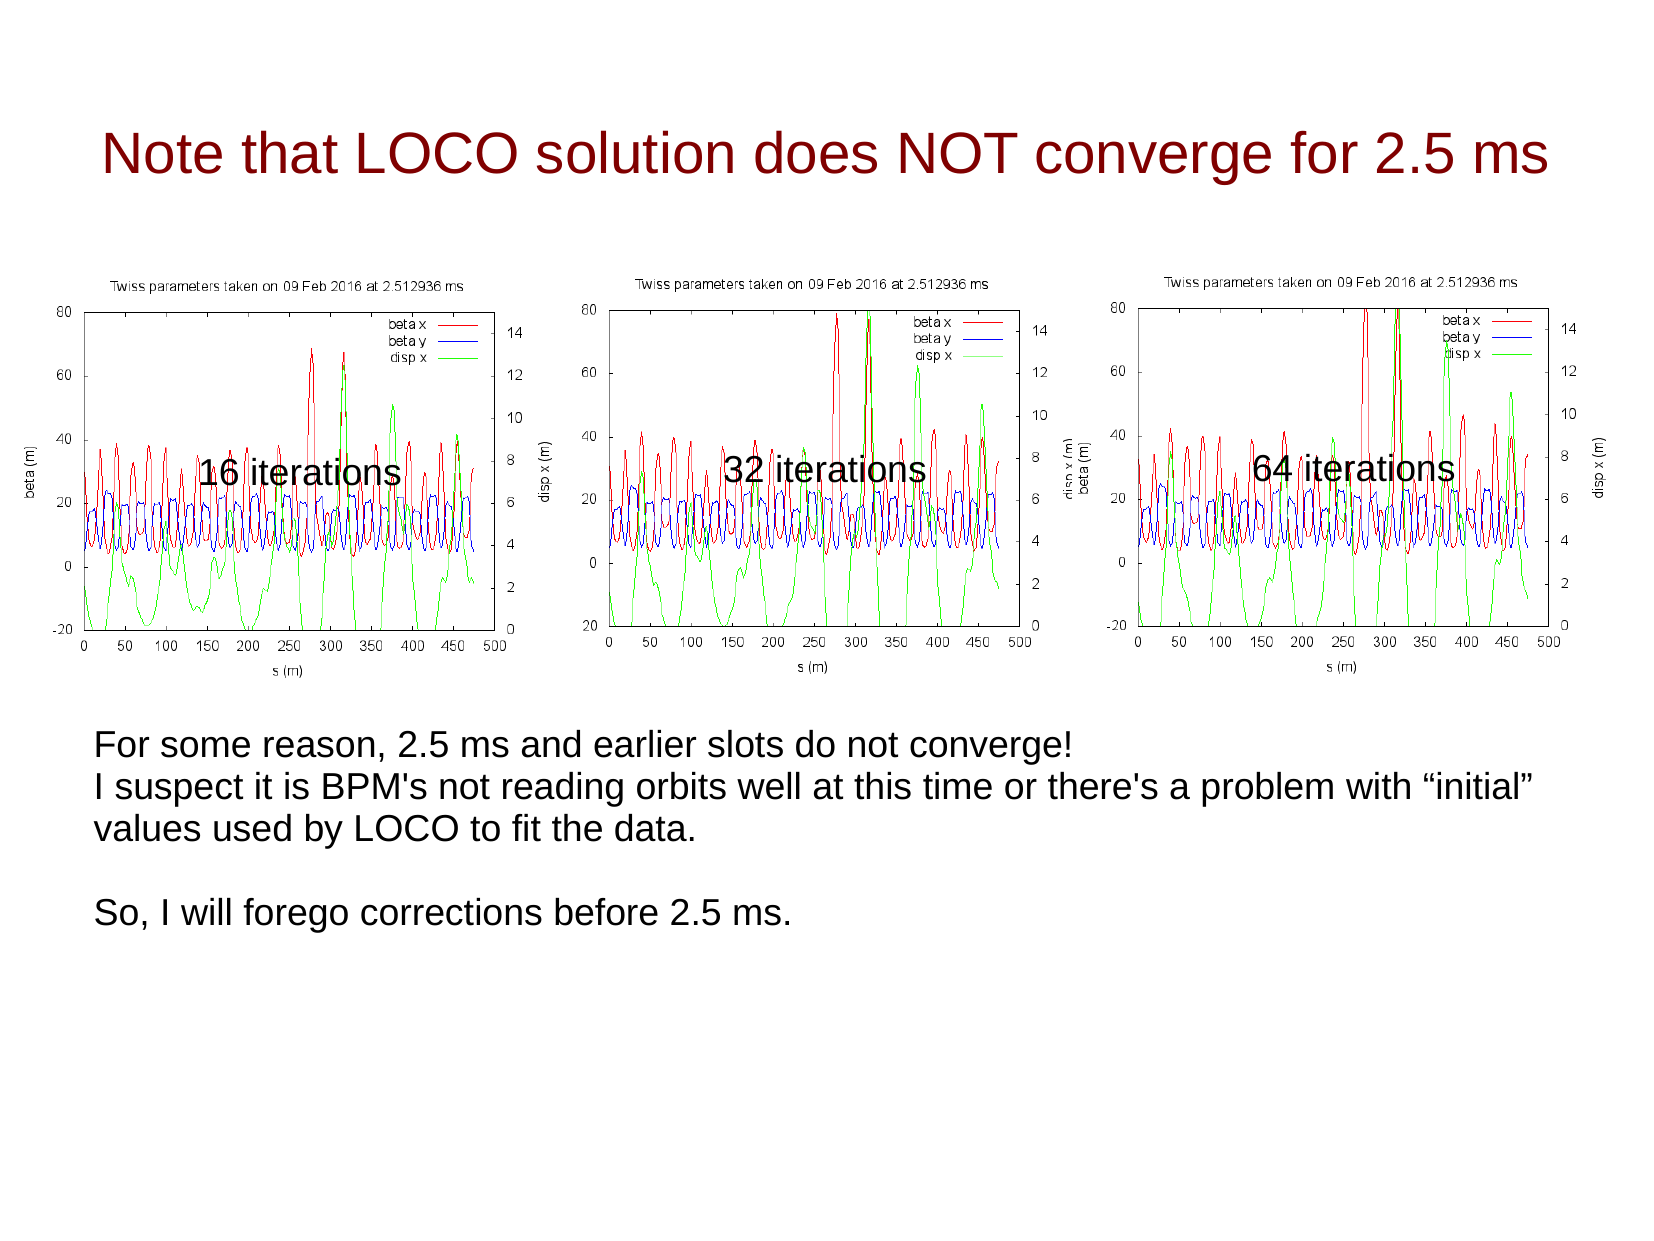

# Note that LOCO solution does NOT converge for 2.5 ms
64 iterations
32 iterations
16 iterations
For some reason, 2.5 ms and earlier slots do not converge!
I suspect it is BPM's not reading orbits well at this time or there's a problem with “initial” values used by LOCO to fit the data.
So, I will forego corrections before 2.5 ms.